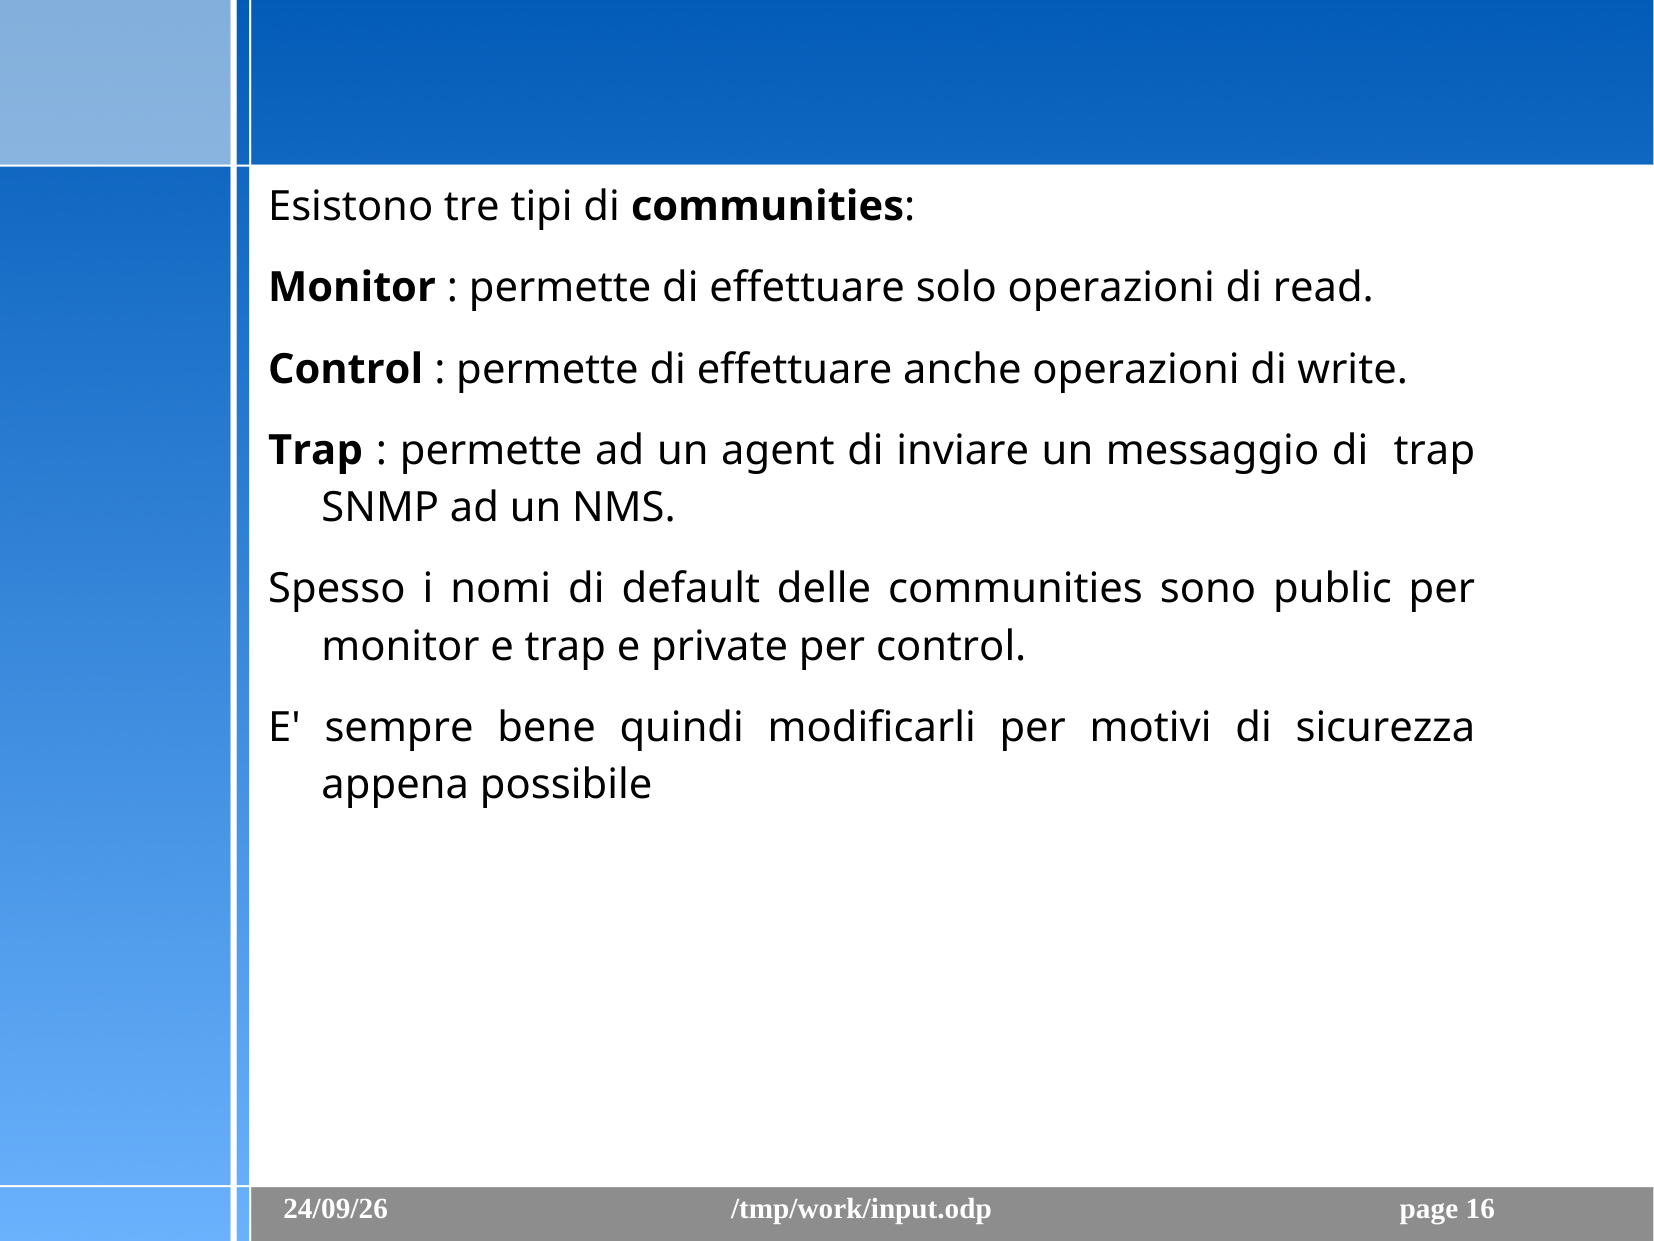

#
Esistono tre tipi di communities:
Monitor : permette di effettuare solo operazioni di read.
Control : permette di effettuare anche operazioni di write.
Trap : permette ad un agent di inviare un messaggio di trap SNMP ad un NMS.
Spesso i nomi di default delle communities sono public per monitor e trap e private per control.
E' sempre bene quindi modificarli per motivi di sicurezza appena possibile